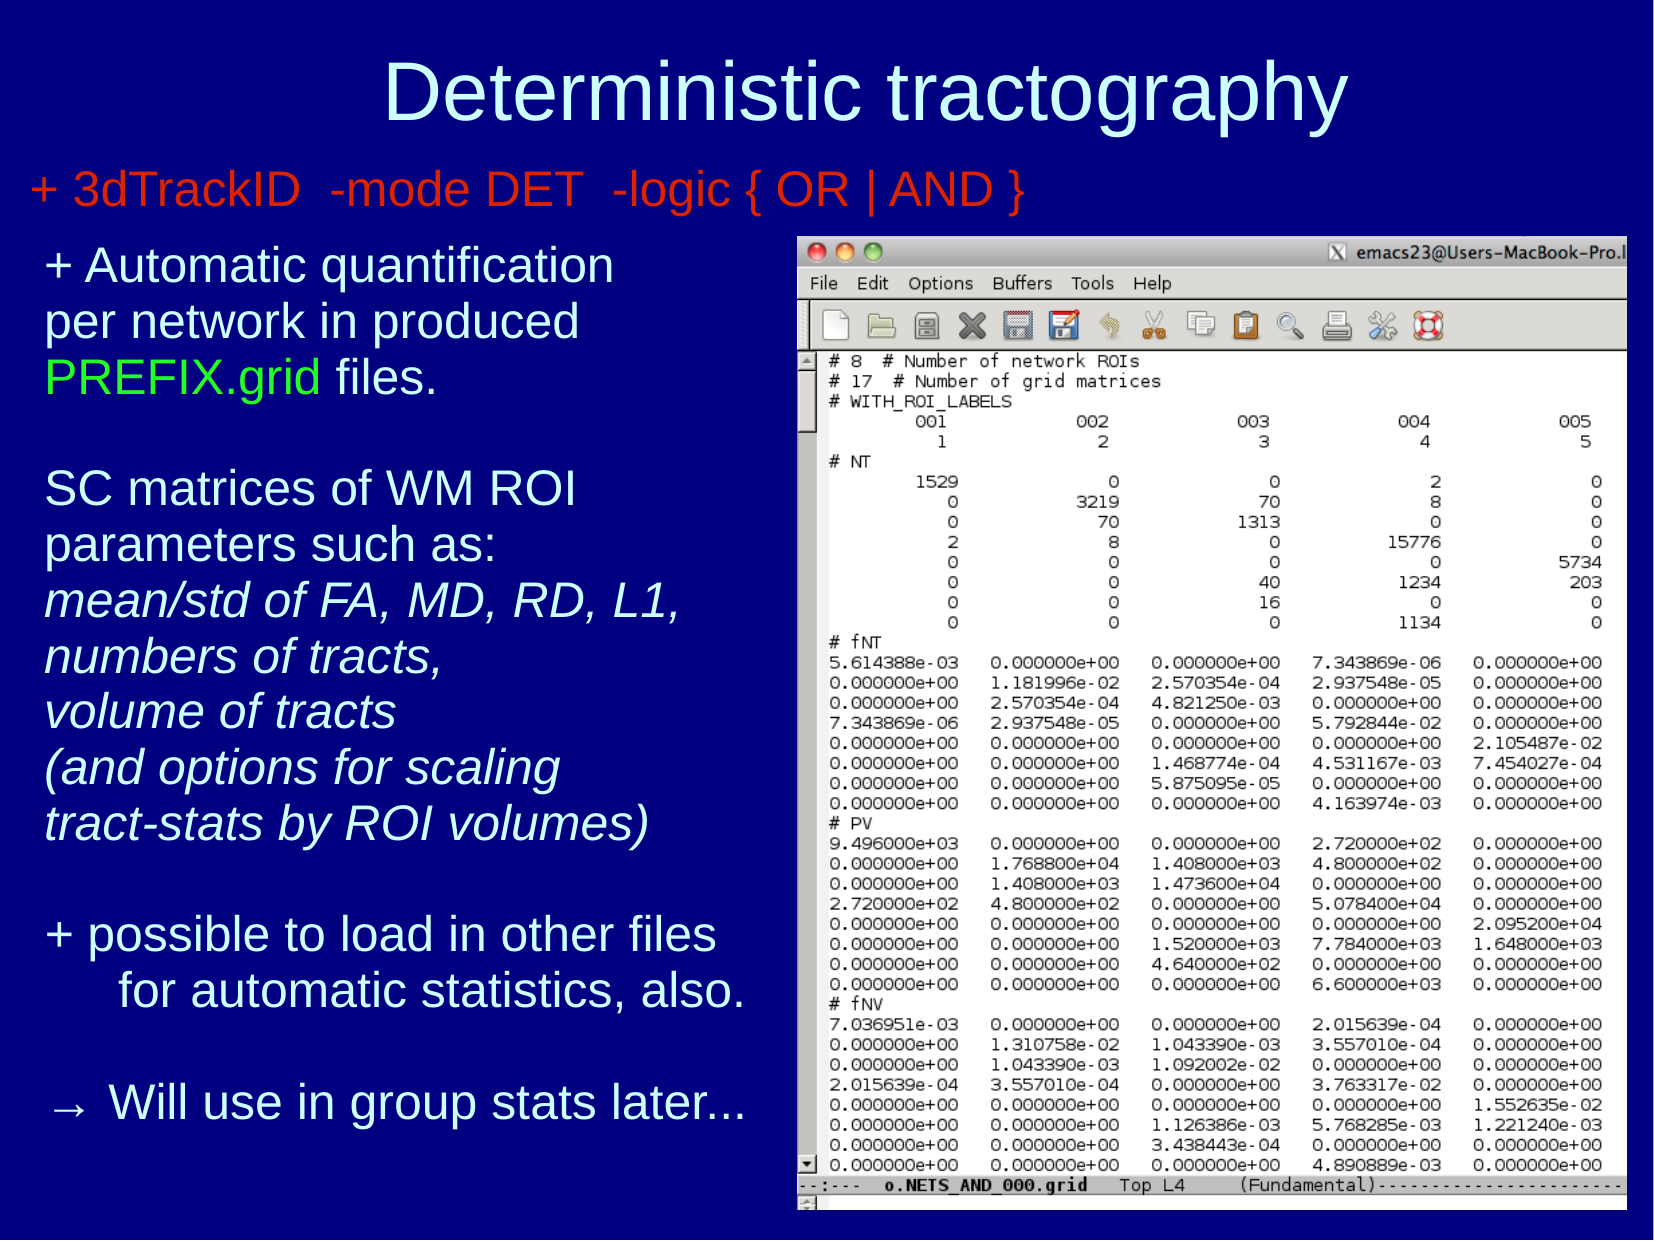

# Deterministic tractography
+ 3dTrackID -mode DET -logic { OR | AND }
+ Automatic quantification
per network in produced
PREFIX.grid files.
SC matrices of WM ROI
parameters such as:
mean/std of FA, MD, RD, L1,
numbers of tracts,
volume of tracts
(and options for scaling
tract-stats by ROI volumes)
+ possible to load in other files
	for automatic statistics, also.
→ Will use in group stats later...